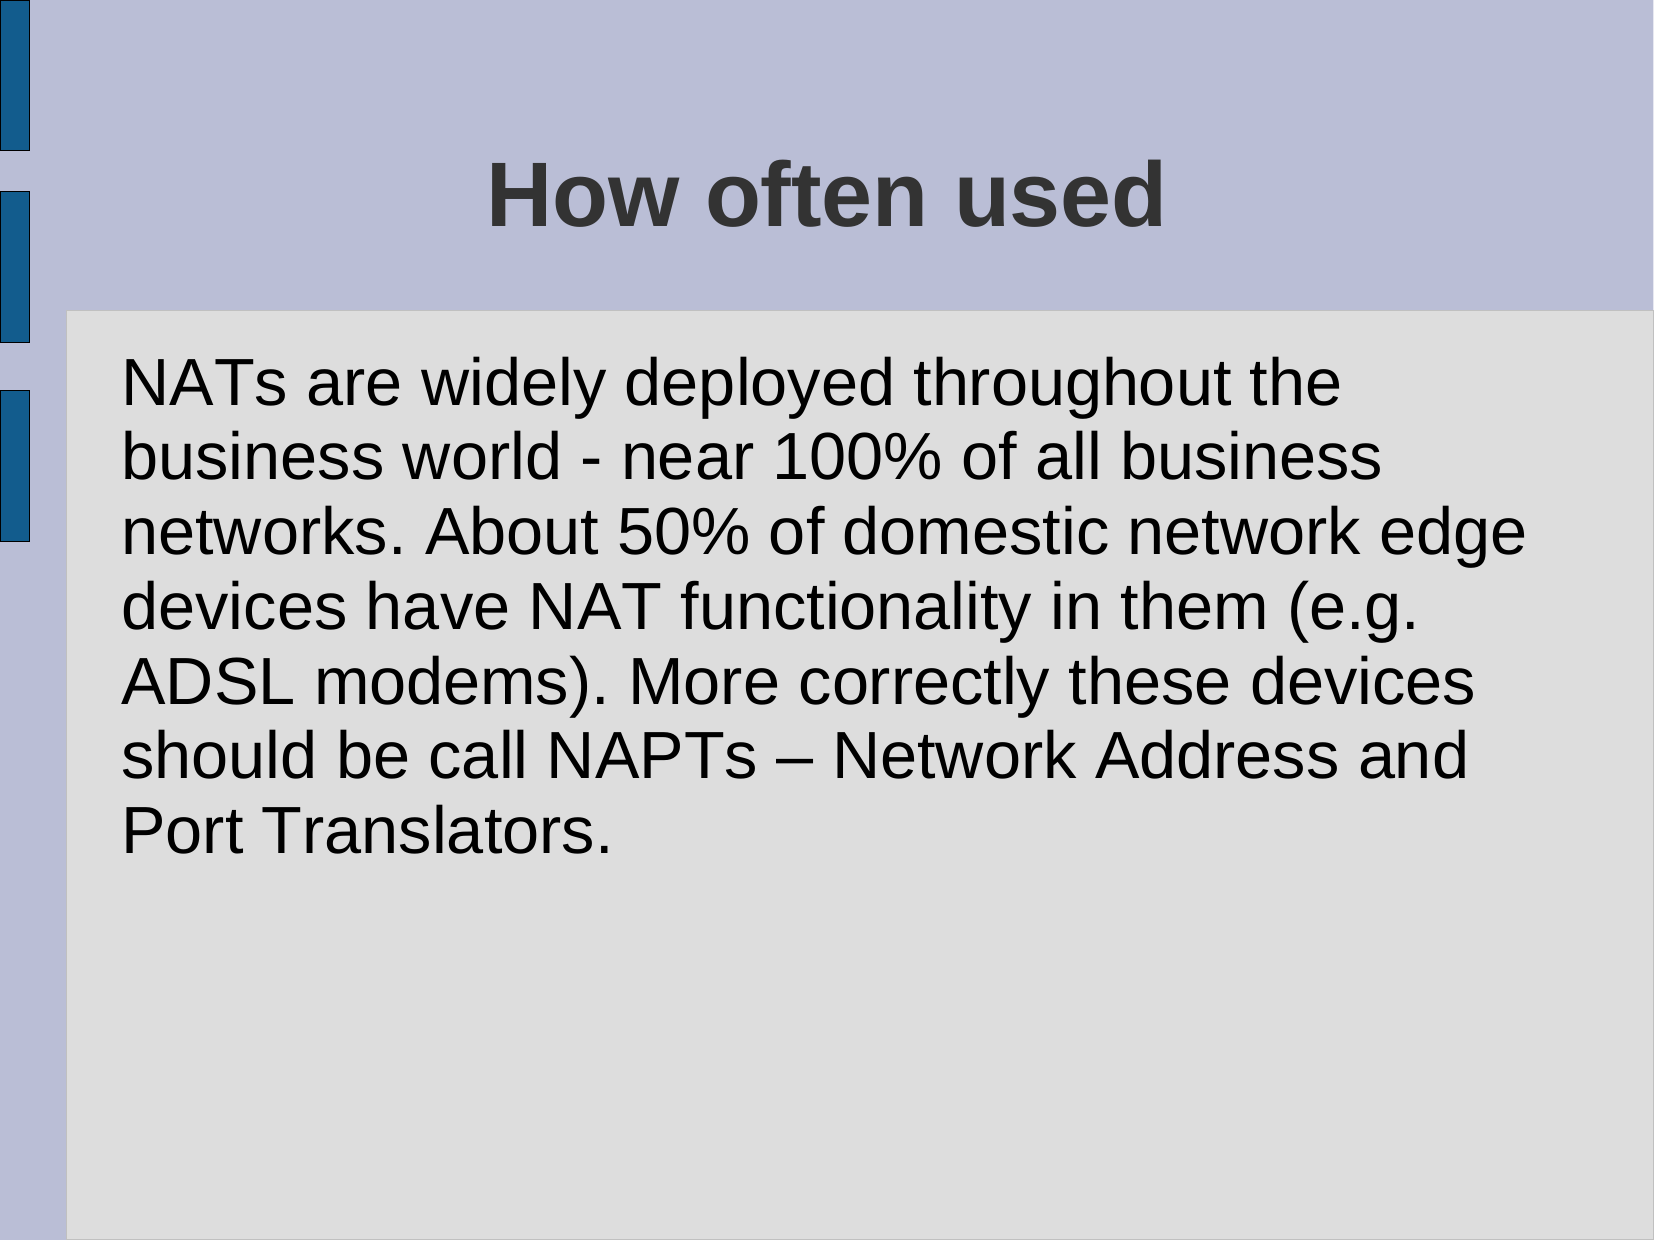

# How often used
NATs are widely deployed throughout the business world - near 100% of all business networks. About 50% of domestic network edge devices have NAT functionality in them (e.g. ADSL modems). More correctly these devices should be call NAPTs – Network Address and Port Translators.